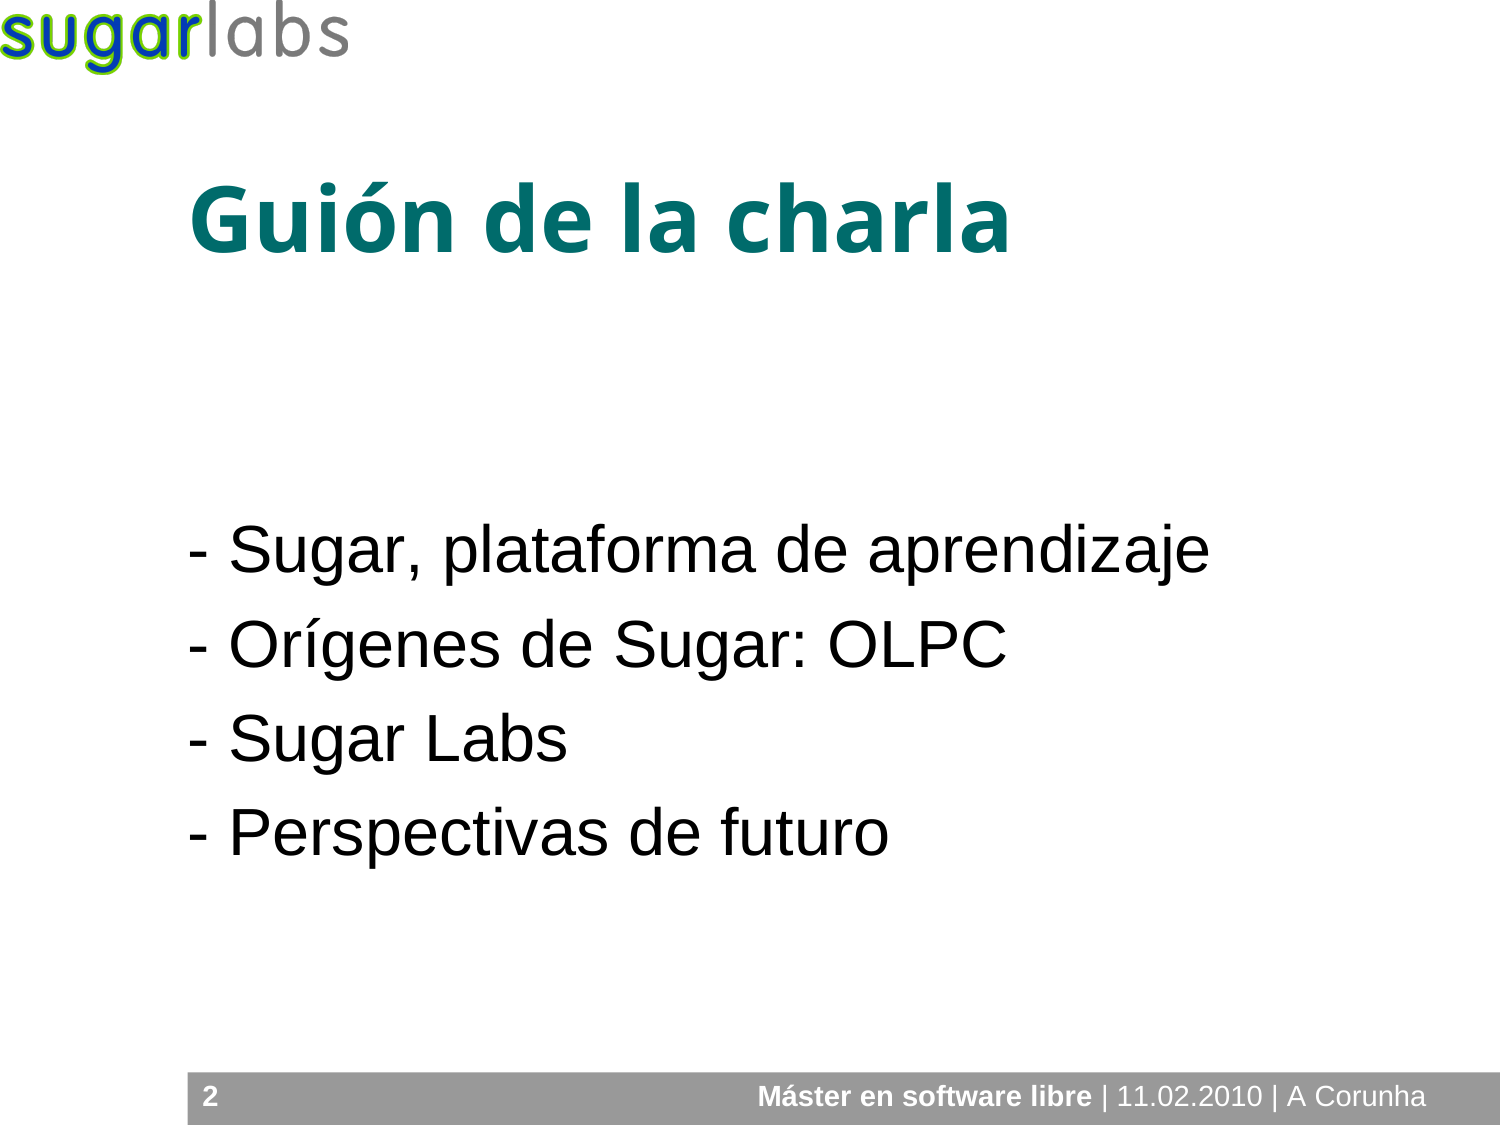

# Guión de la charla
- Sugar, plataforma de aprendizaje
- Orígenes de Sugar: OLPC
- Sugar Labs
- Perspectivas de futuro